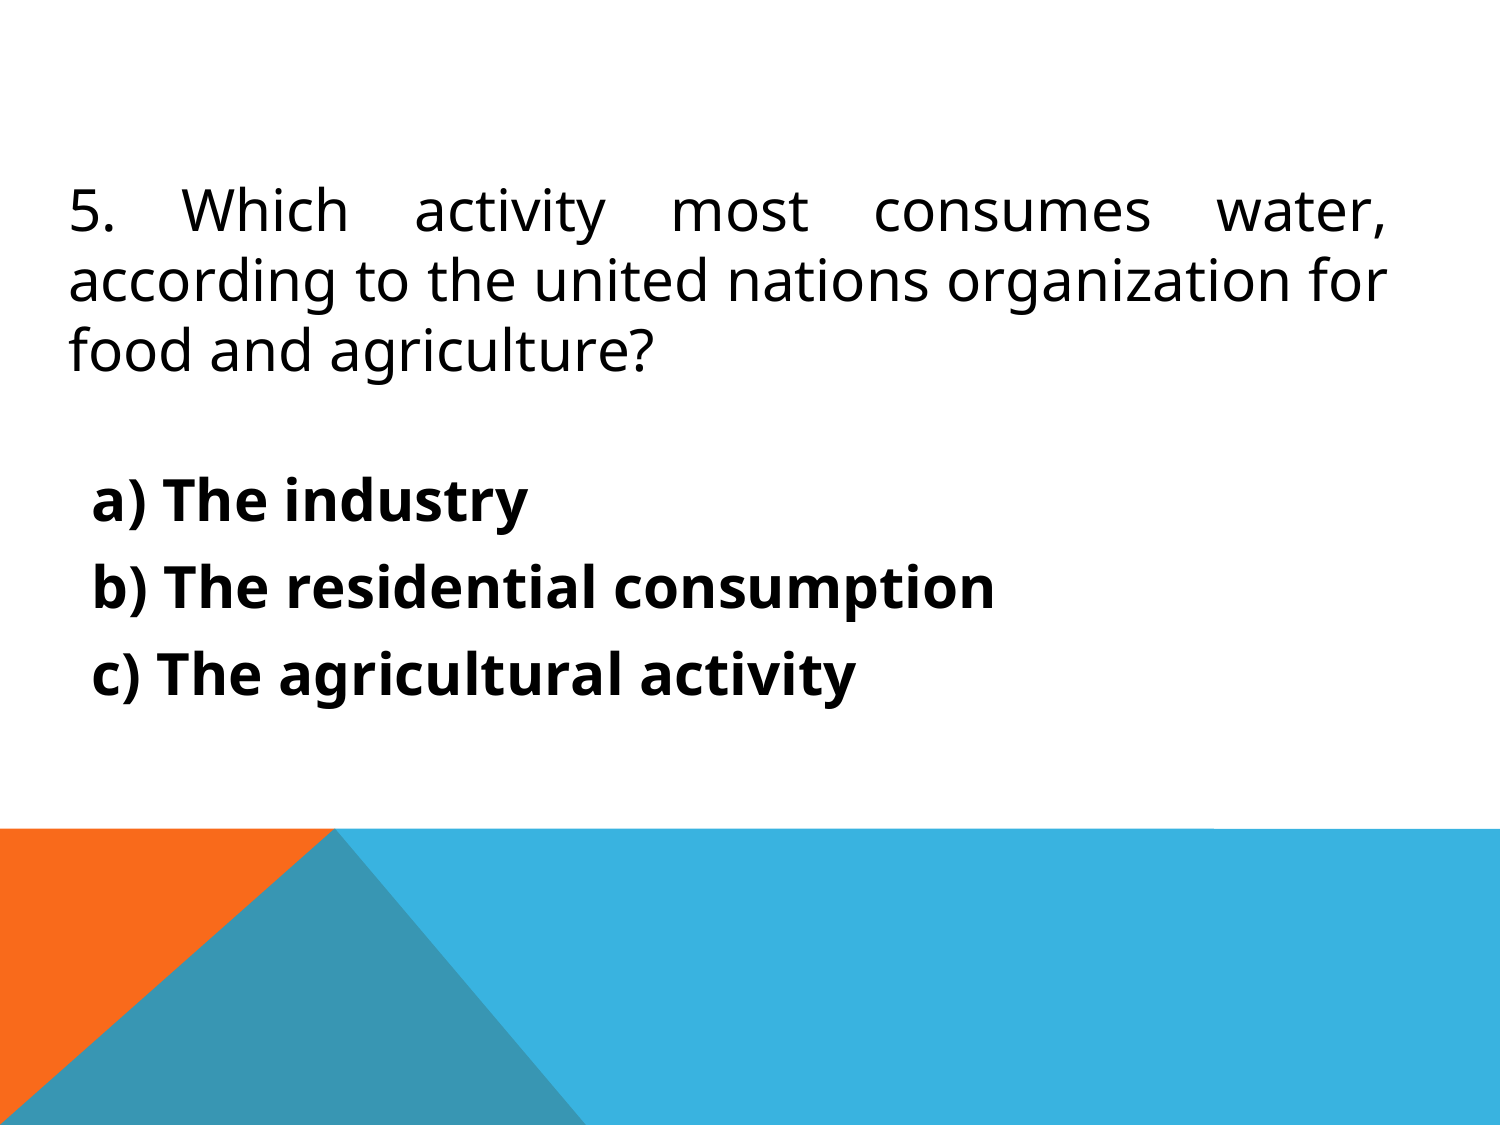

# 5. Which activity most consumes water, according to the united nations organization for food and agriculture?
a) The industry
b) The residential consumption
c) The agricultural activity